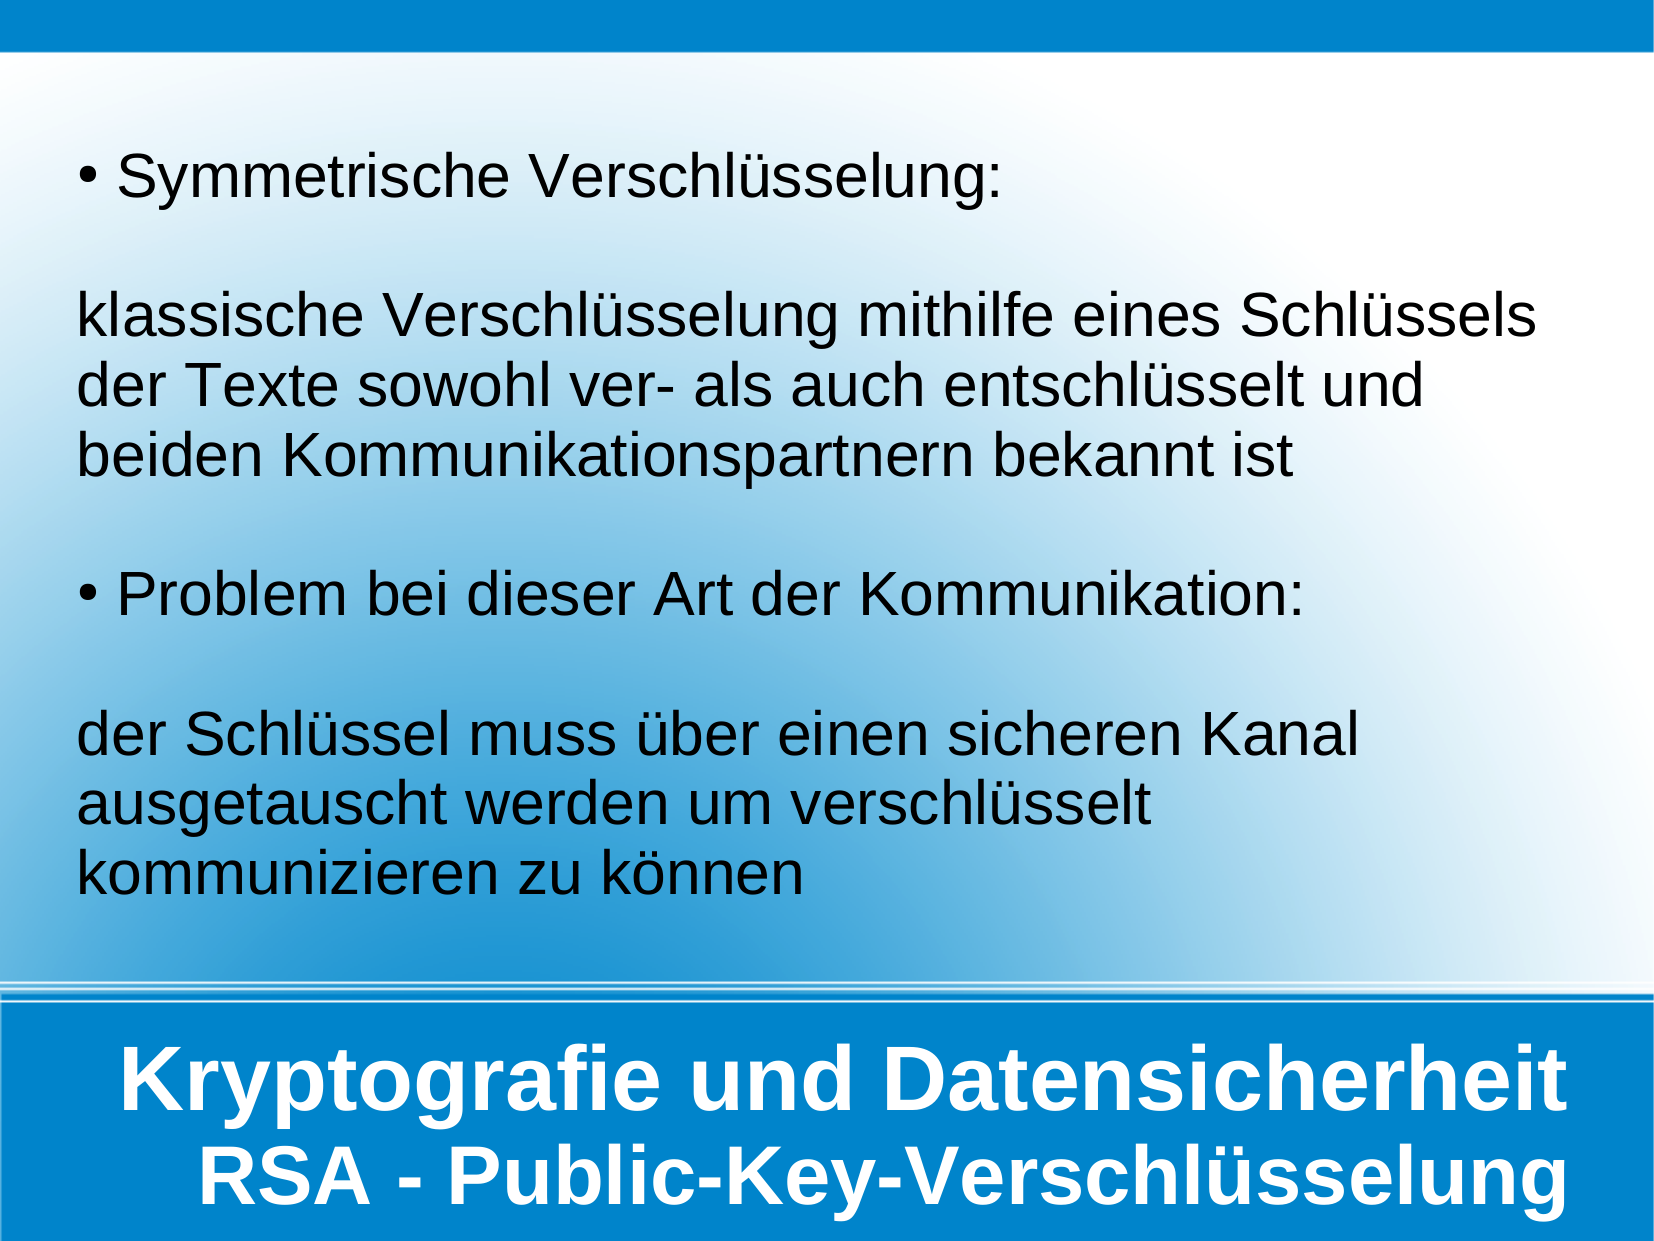

Symmetrische Verschlüsselung:
klassische Verschlüsselung mithilfe eines Schlüssels der Texte sowohl ver- als auch entschlüsselt und beiden Kommunikationspartnern bekannt ist
 Problem bei dieser Art der Kommunikation:
der Schlüssel muss über einen sicheren Kanal ausgetauscht werden um verschlüsselt kommunizieren zu können
# Kryptografie und Datensicherheit RSA - Public-Key-Verschlüsselung